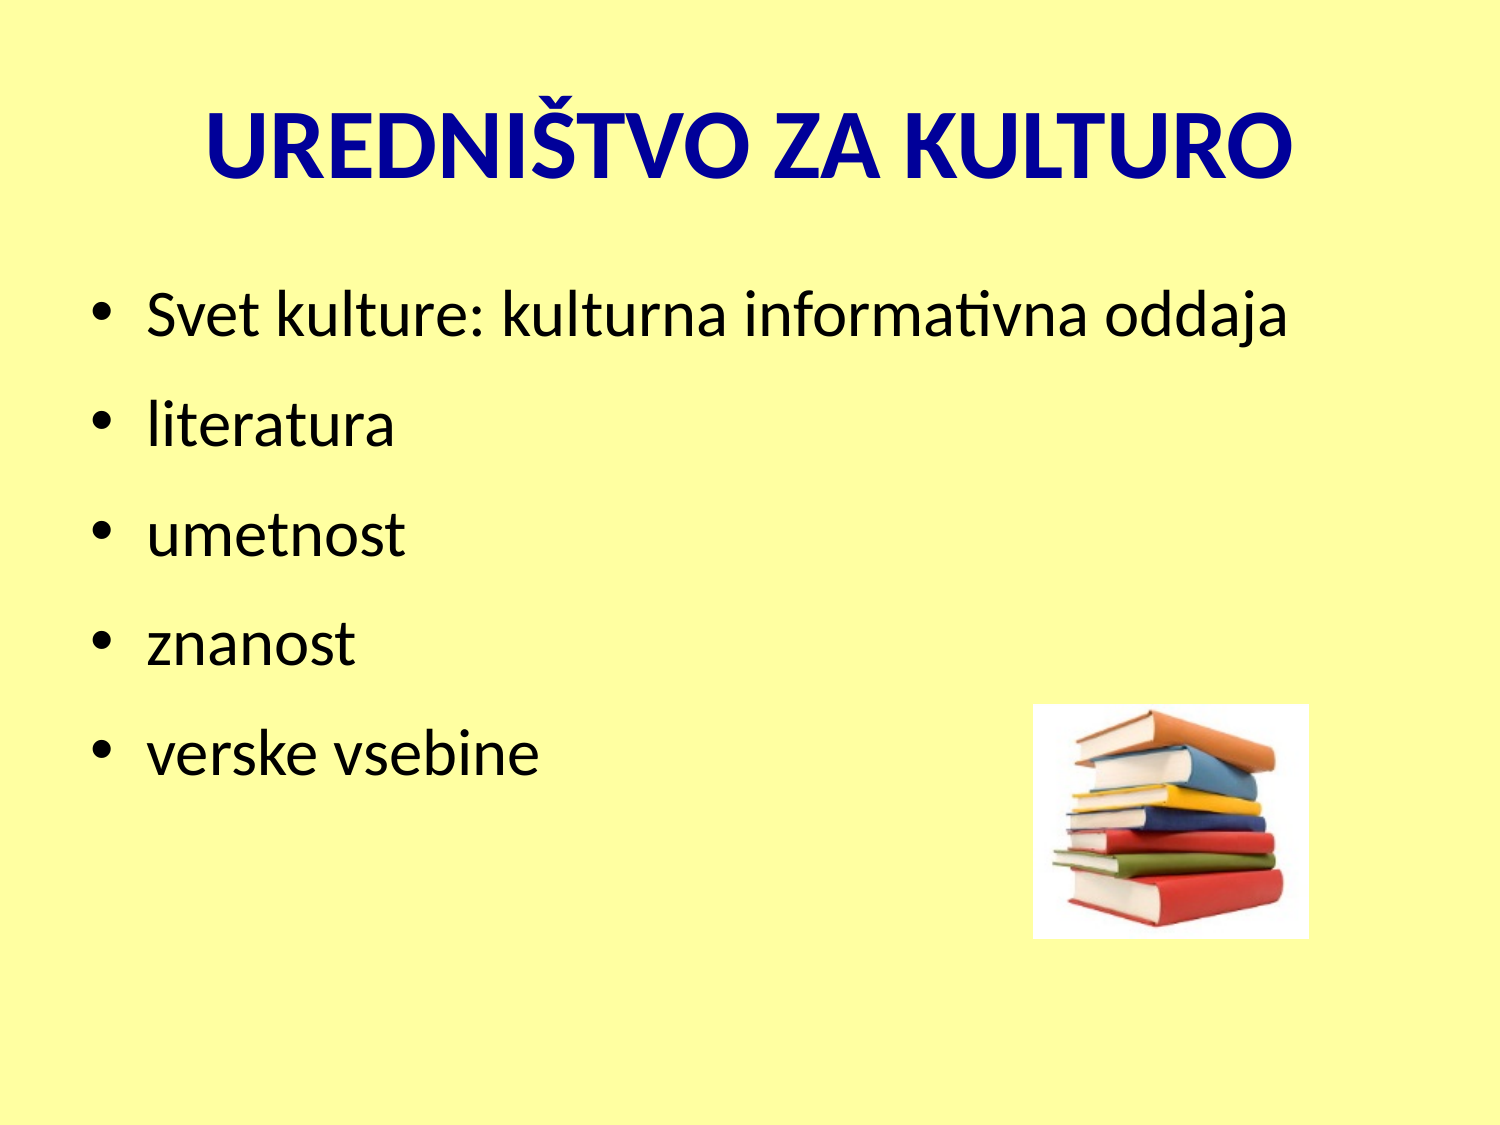

# UREDNIŠTVO ZA KULTURO
Svet kulture: kulturna informativna oddaja
literatura
umetnost
znanost
verske vsebine